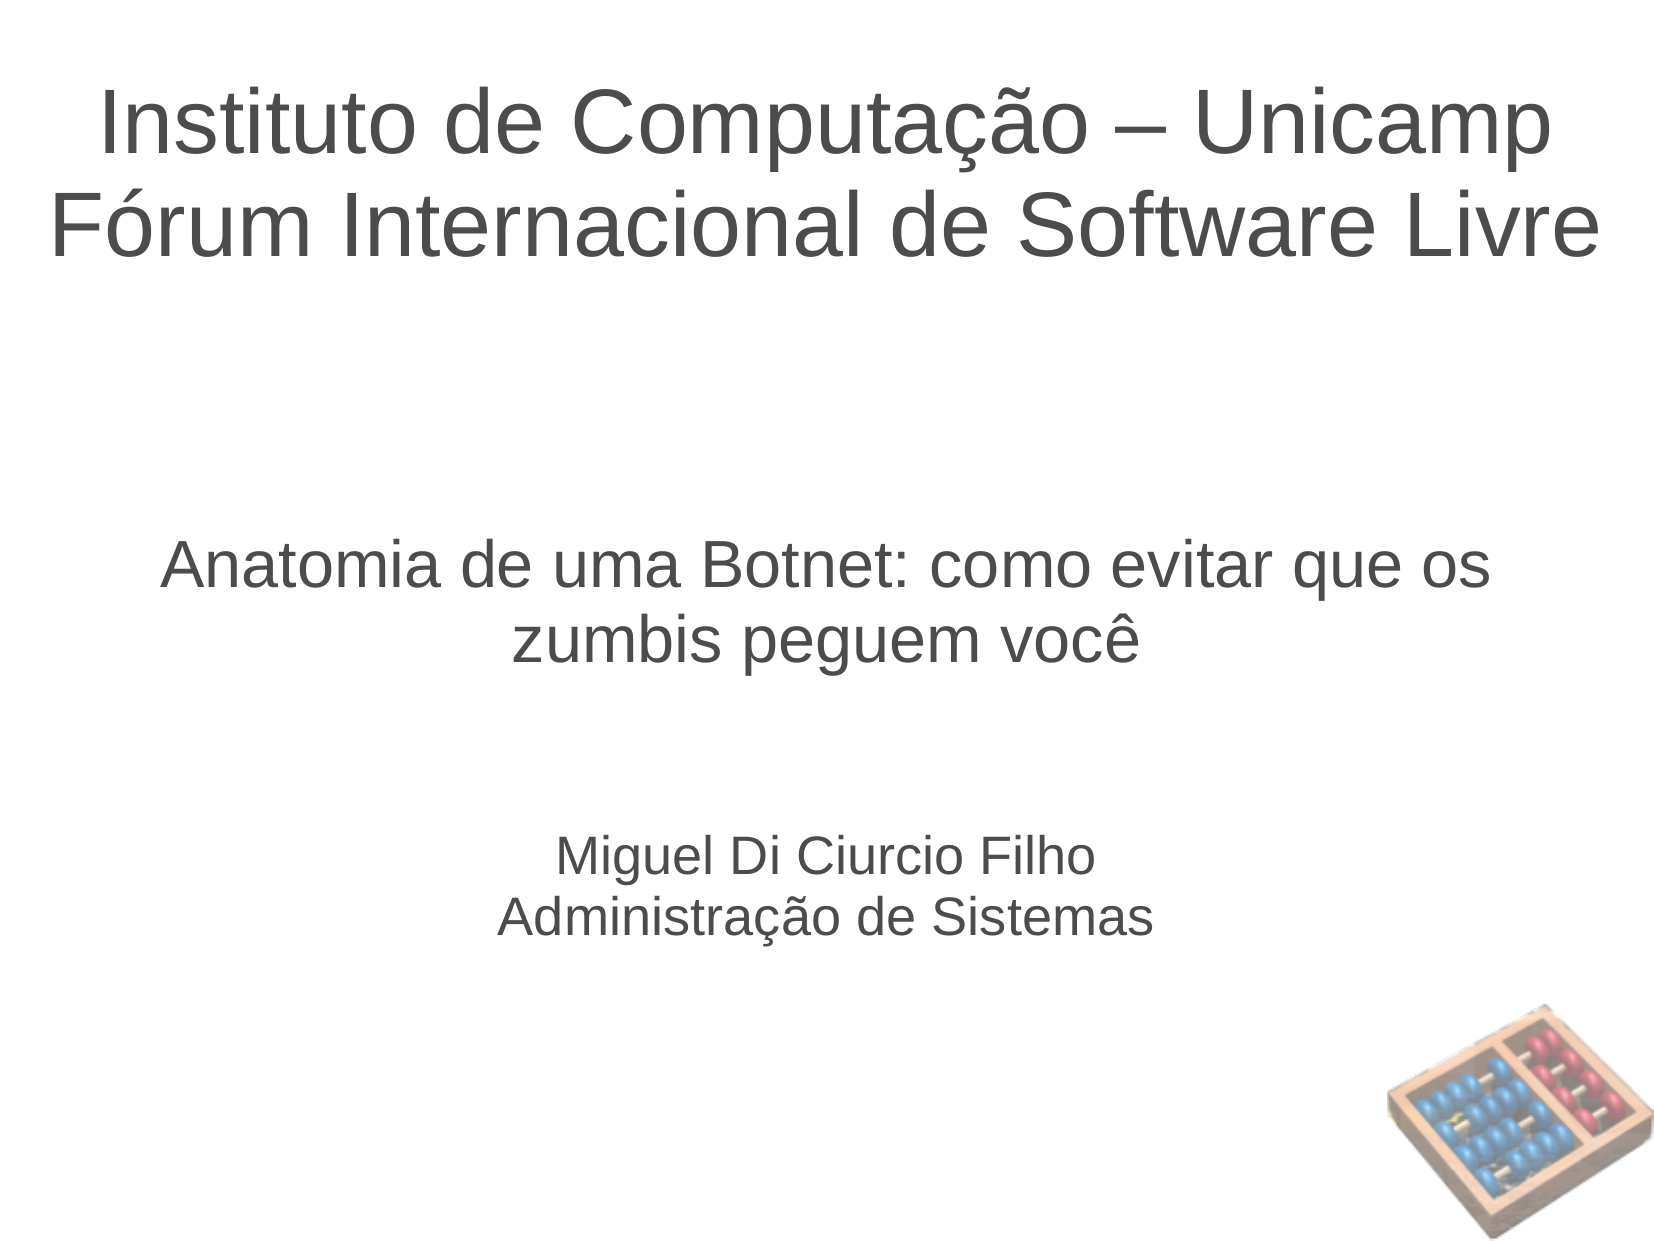

# Instituto de Computação – Unicamp Fórum Internacional de Software Livre
Anatomia de uma Botnet: como evitar que os zumbis peguem você
Miguel Di Ciurcio Filho
Administração de Sistemas